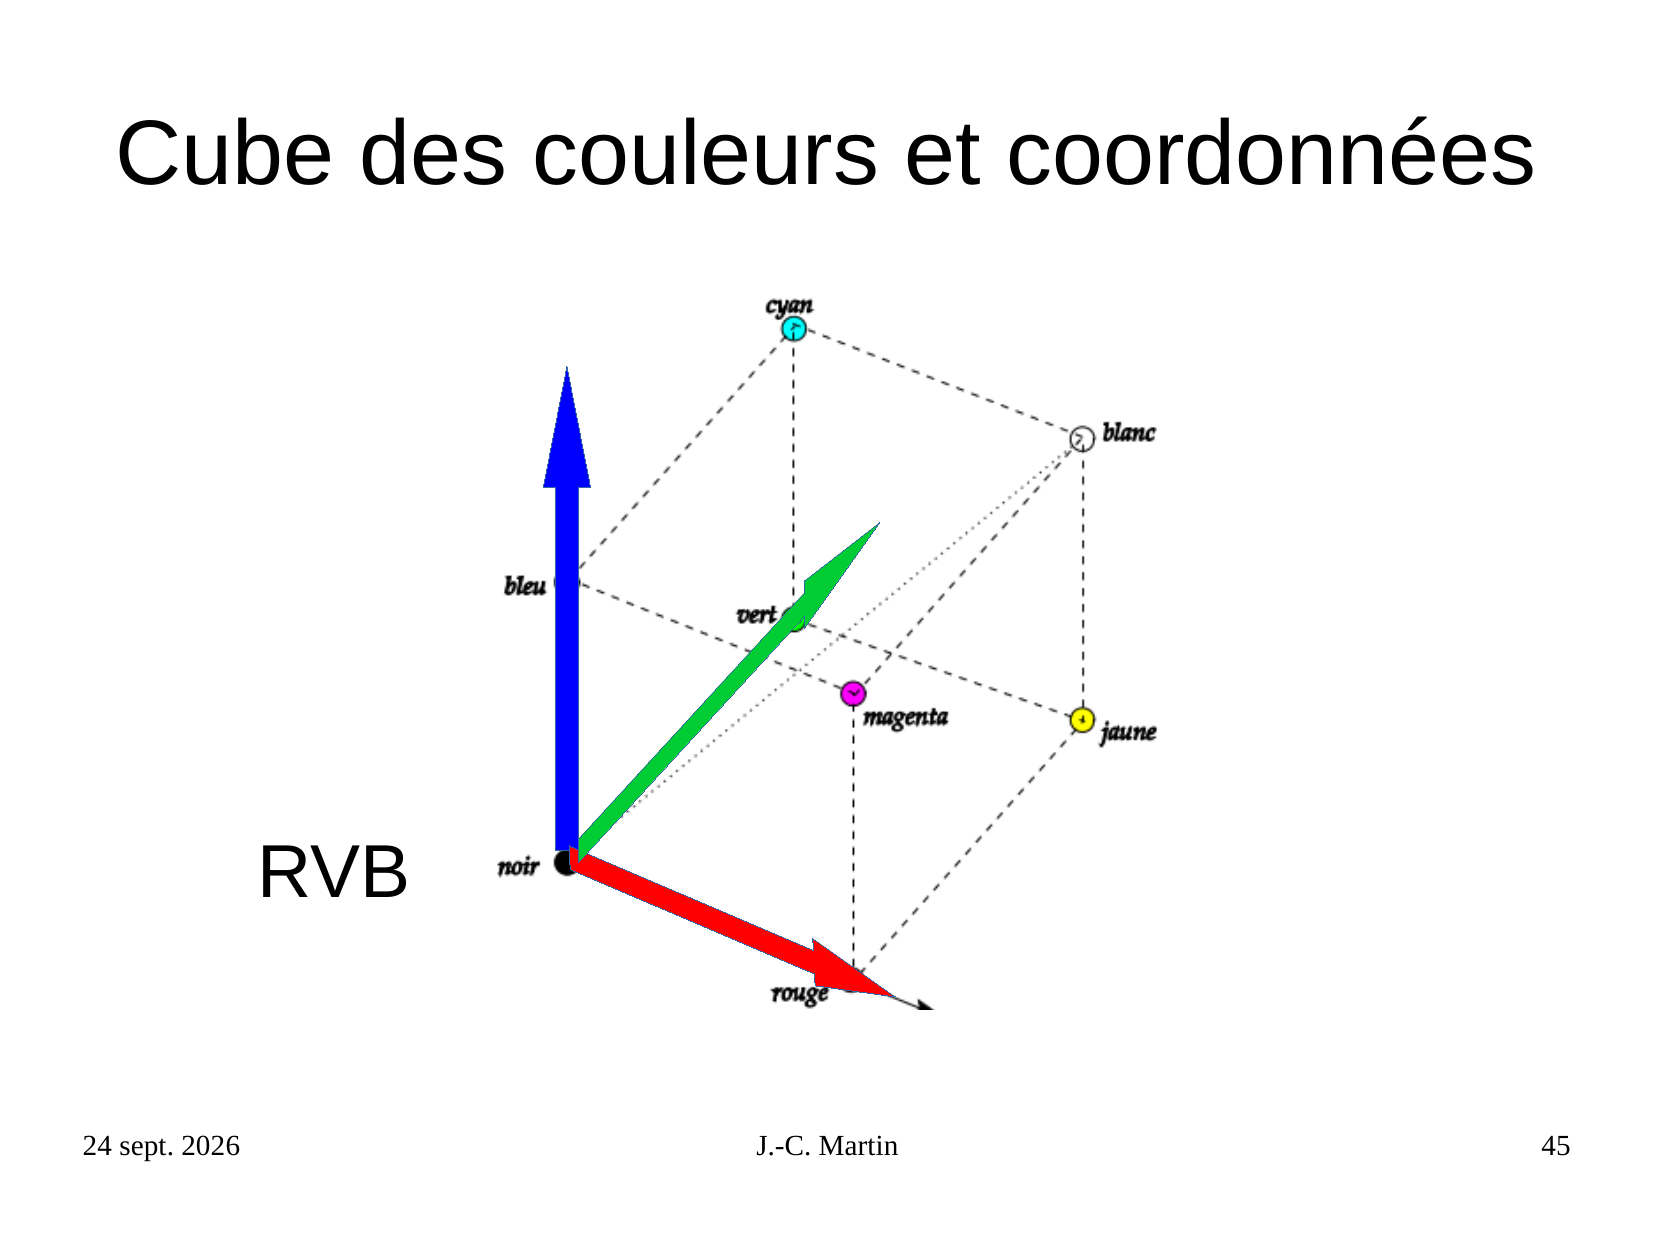

# Cube des couleurs et coordonnées
RVB
J.-C. Martin
45